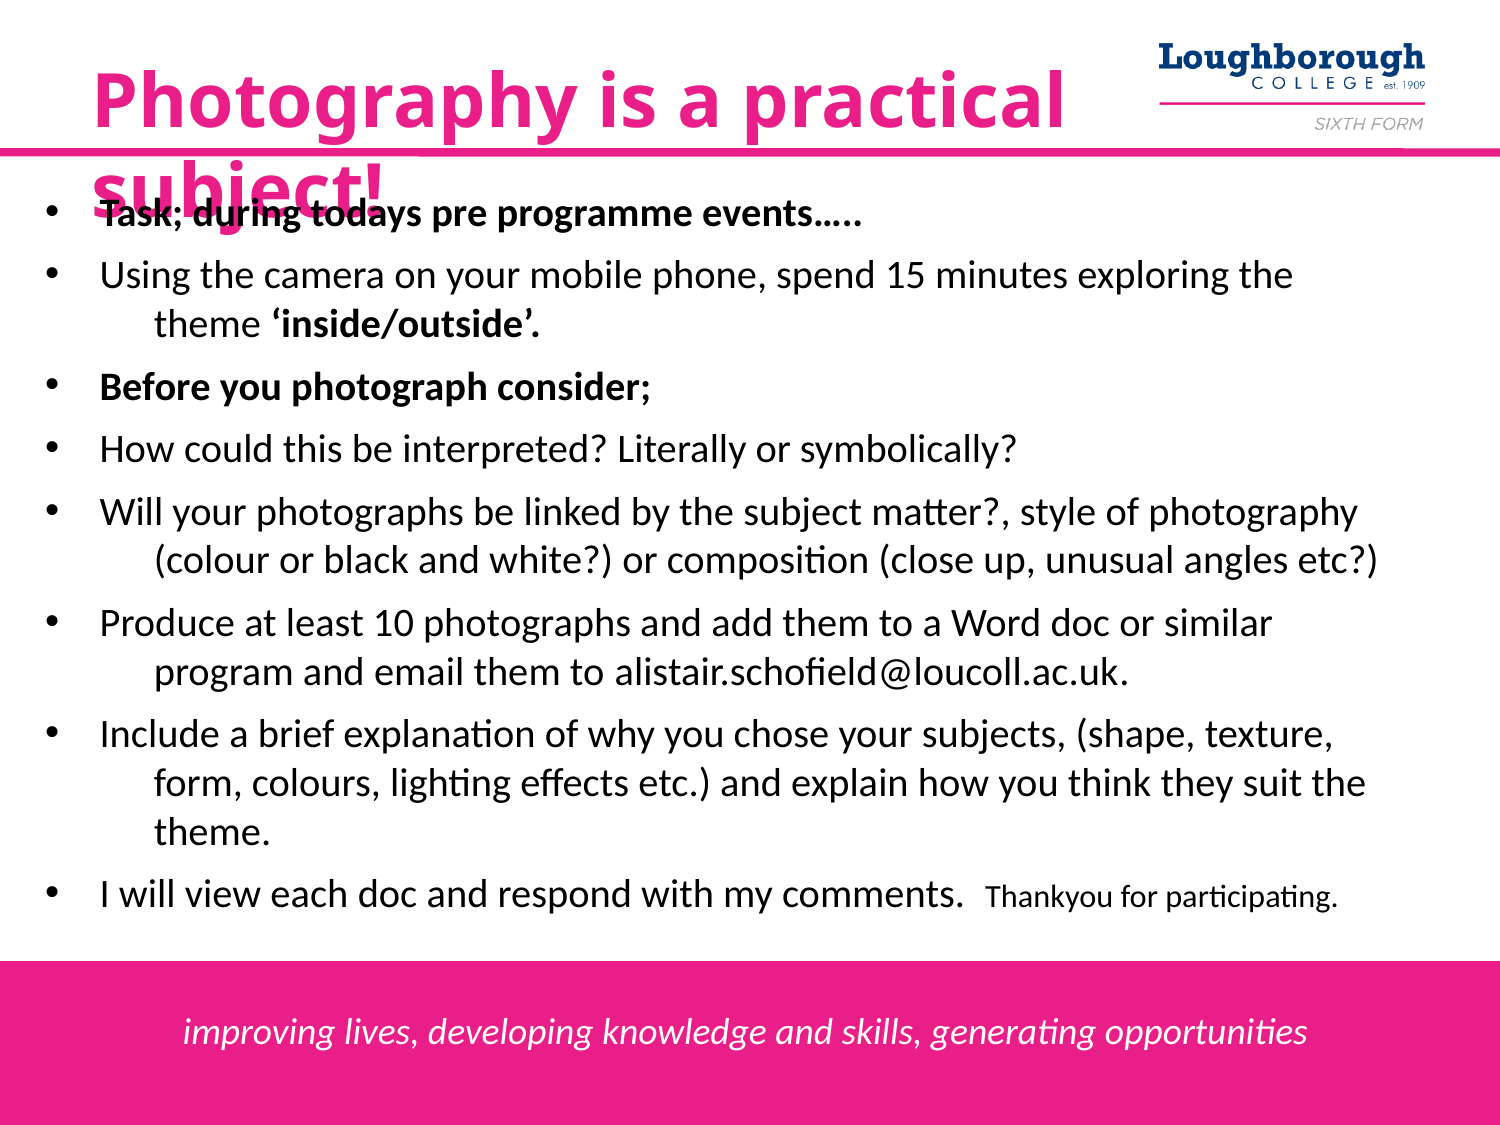

# Photography is a practical subject!
Task; during todays pre programme events…..
Using the camera on your mobile phone, spend 15 minutes exploring the theme ‘inside/outside’.
Before you photograph consider;
How could this be interpreted? Literally or symbolically?
Will your photographs be linked by the subject matter?, style of photography (colour or black and white?) or composition (close up, unusual angles etc?)
Produce at least 10 photographs and add them to a Word doc or similar program and email them to alistair.schofield@loucoll.ac.uk.
Include a brief explanation of why you chose your subjects, (shape, texture, form, colours, lighting effects etc.) and explain how you think they suit the theme.
I will view each doc and respond with my comments. Thankyou for participating.